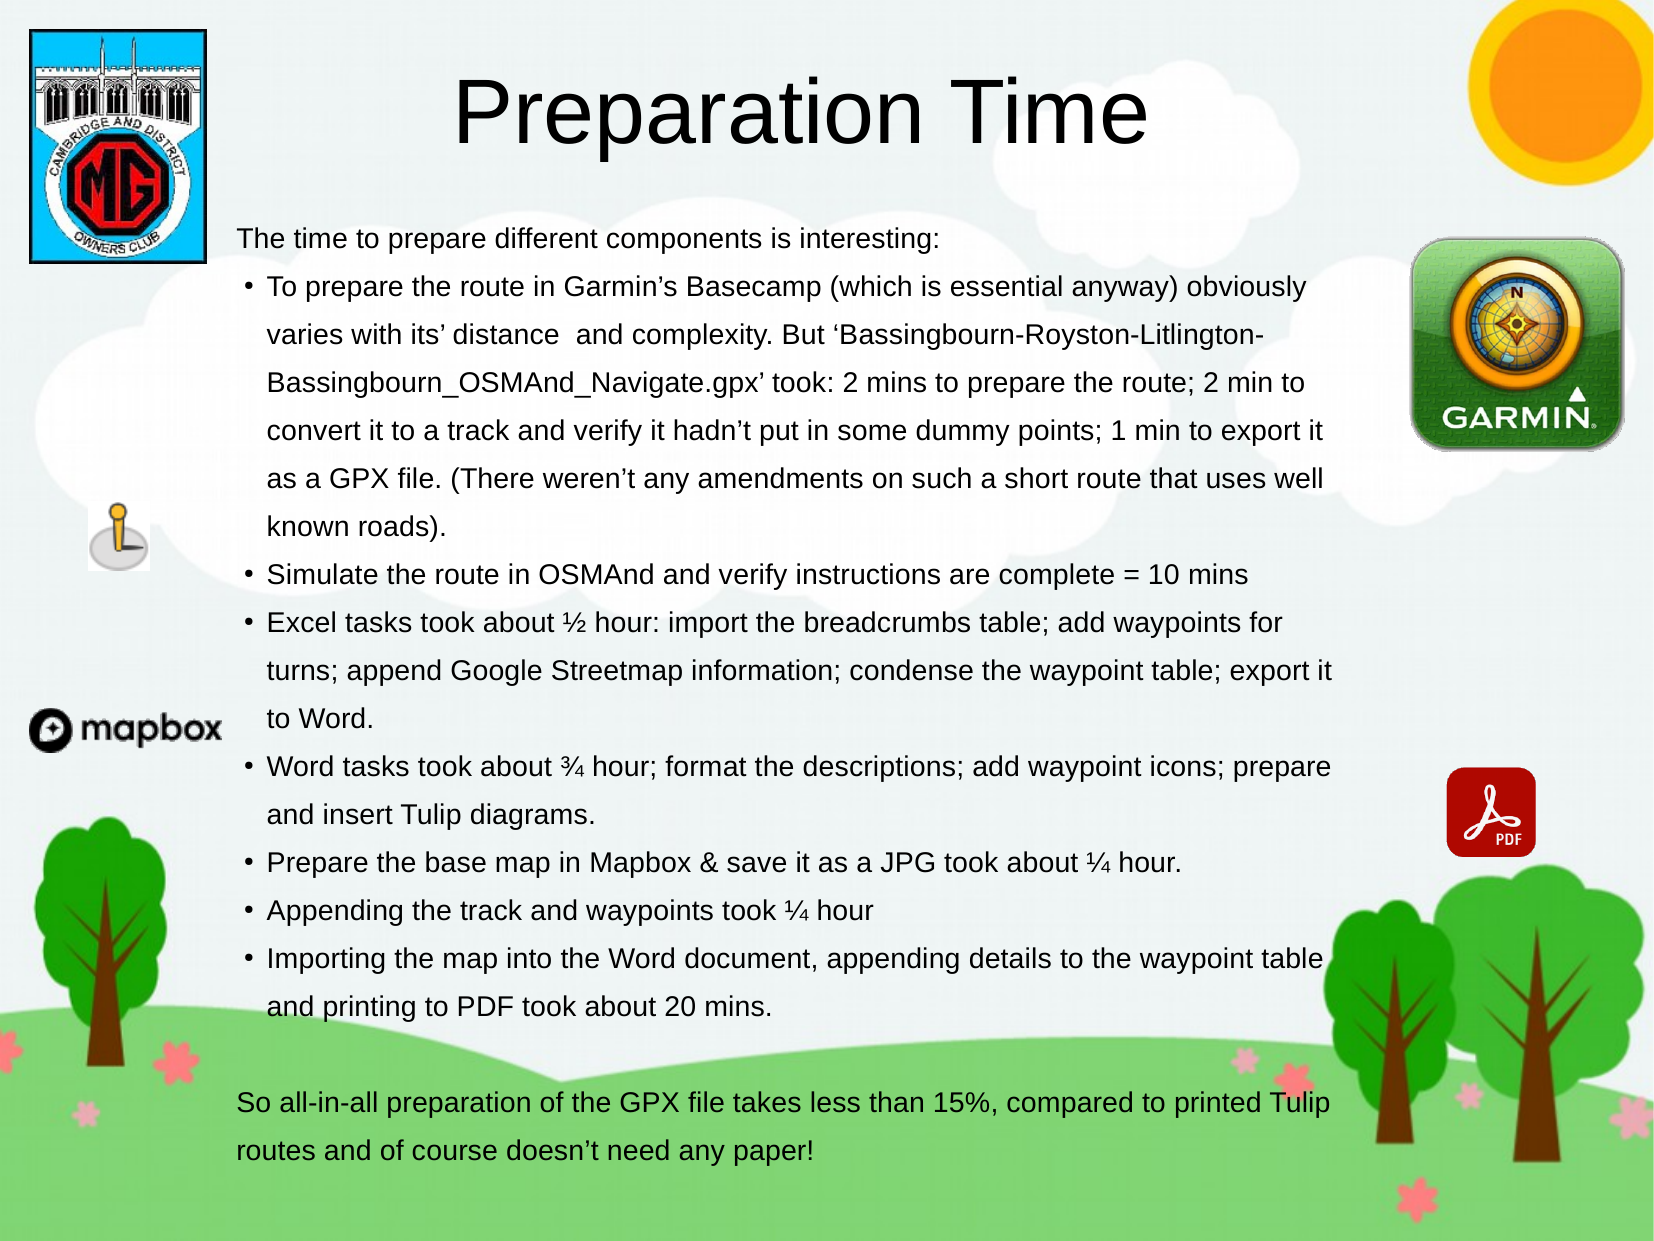

# Preparation Time
The time to prepare different components is interesting:
To prepare the route in Garmin’s Basecamp (which is essential anyway) obviously varies with its’ distance and complexity. But ‘Bassingbourn-Royston-Litlington-Bassingbourn_OSMAnd_Navigate.gpx’ took: 2 mins to prepare the route; 2 min to convert it to a track and verify it hadn’t put in some dummy points; 1 min to export it as a GPX file. (There weren’t any amendments on such a short route that uses well known roads).
Simulate the route in OSMAnd and verify instructions are complete = 10 mins
Excel tasks took about ½ hour: import the breadcrumbs table; add waypoints for turns; append Google Streetmap information; condense the waypoint table; export it to Word.
Word tasks took about ¾ hour; format the descriptions; add waypoint icons; prepare and insert Tulip diagrams.
Prepare the base map in Mapbox & save it as a JPG took about ¼ hour.
Appending the track and waypoints took ¼ hour
Importing the map into the Word document, appending details to the waypoint table and printing to PDF took about 20 mins.
So all-in-all preparation of the GPX file takes less than 15%, compared to printed Tulip routes and of course doesn’t need any paper!